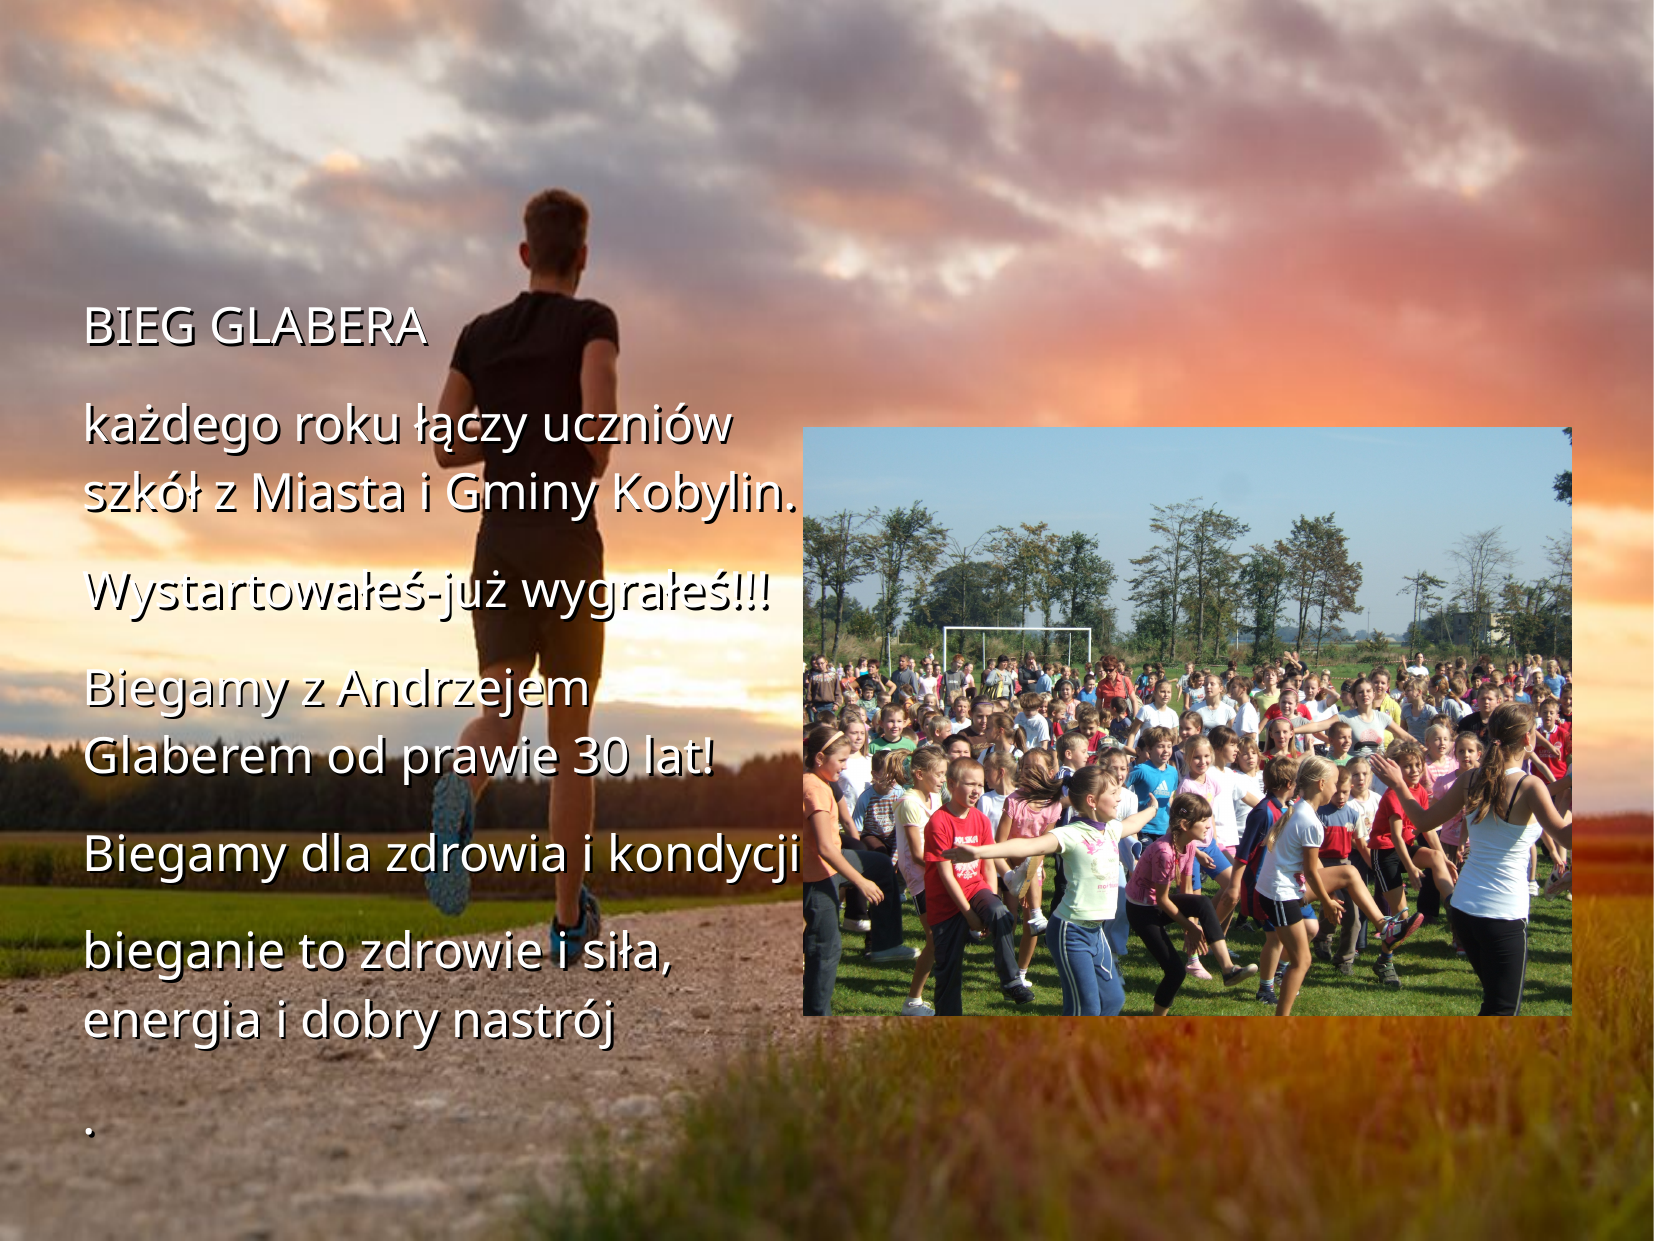

#
BIEG GLABERA
każdego roku łączy uczniów szkół z Miasta i Gminy Kobylin.
Wystartowałeś-już wygrałeś!!!
Biegamy z Andrzejem 	Glaberem od prawie 30 lat!
Biegamy dla zdrowia i kondycji
bieganie to zdrowie i siła, energia i dobry nastrój
.